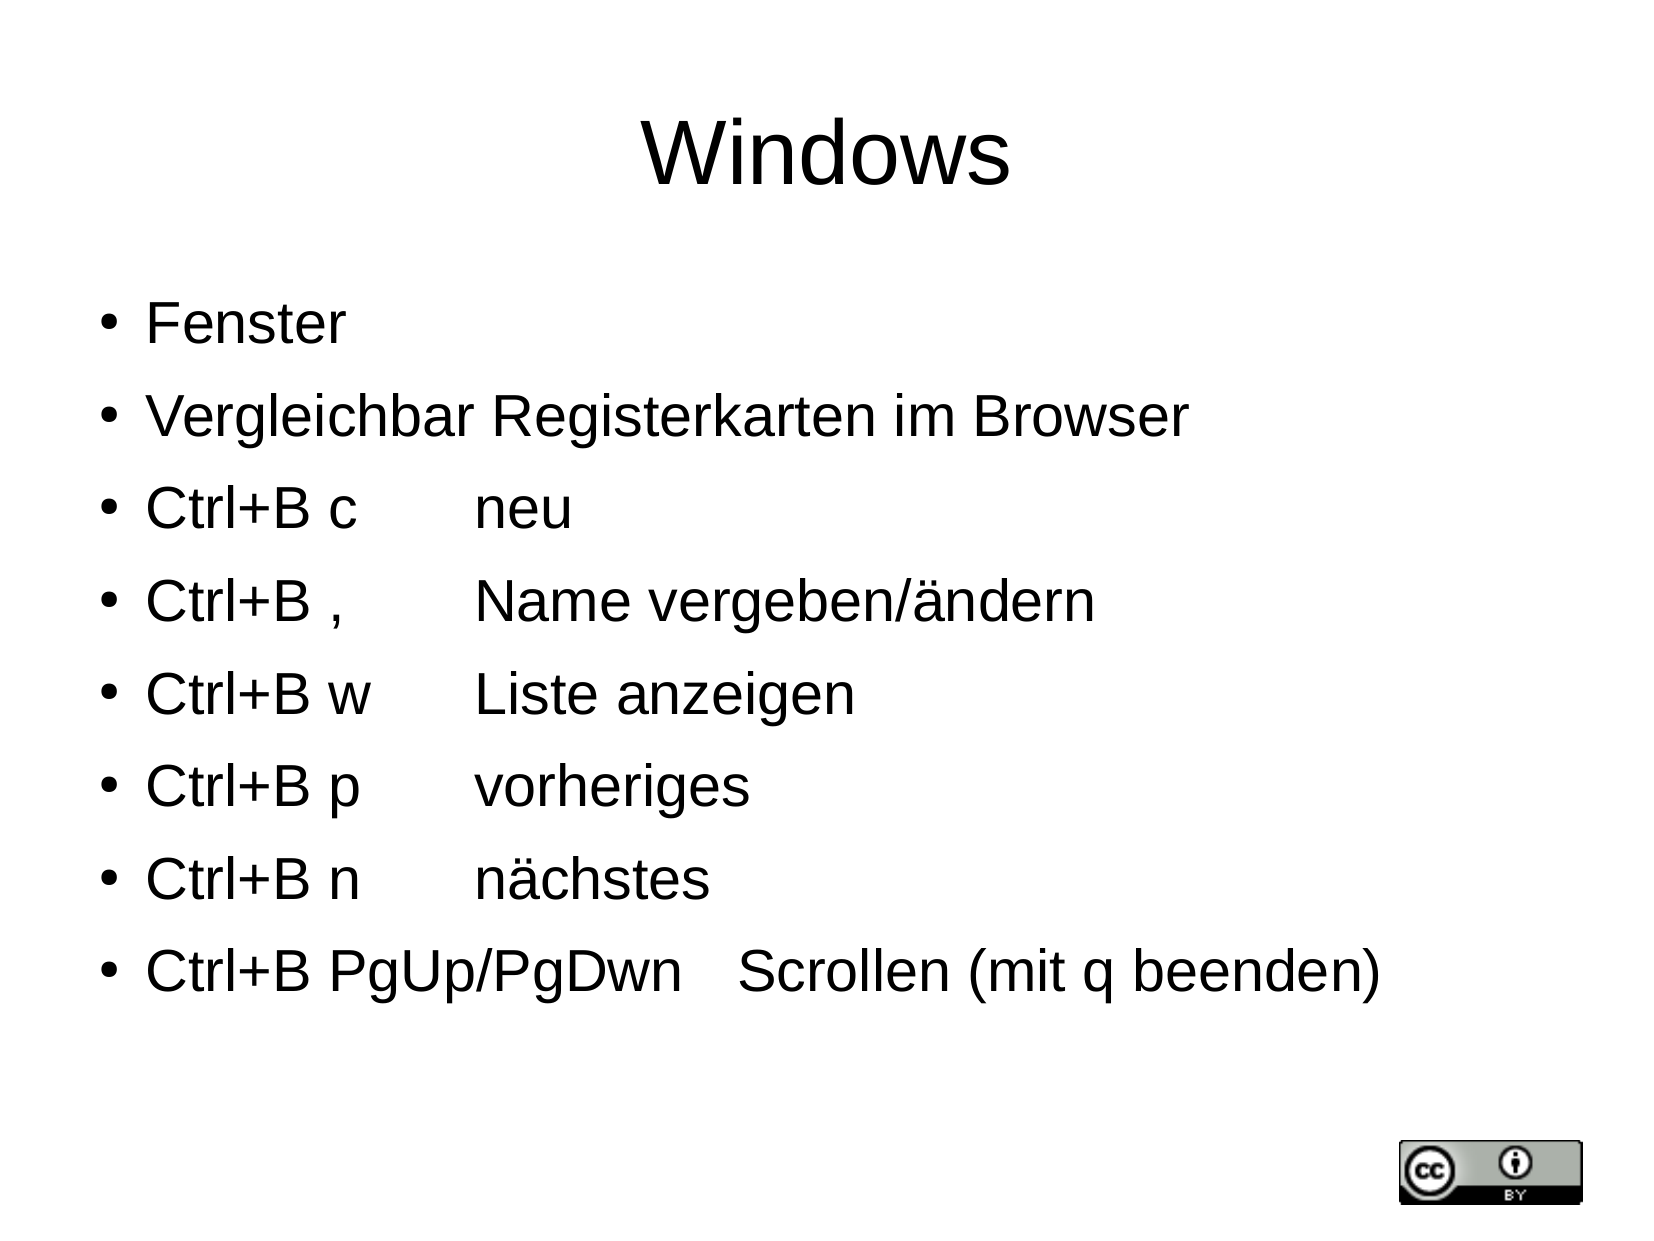

# Windows
Fenster
Vergleichbar Registerkarten im Browser
Ctrl+B c		neu
Ctrl+B ,		Name vergeben/ändern
Ctrl+B w		Liste anzeigen
Ctrl+B p		vorheriges
Ctrl+B n		nächstes
Ctrl+B PgUp/PgDwn	Scrollen (mit q beenden)